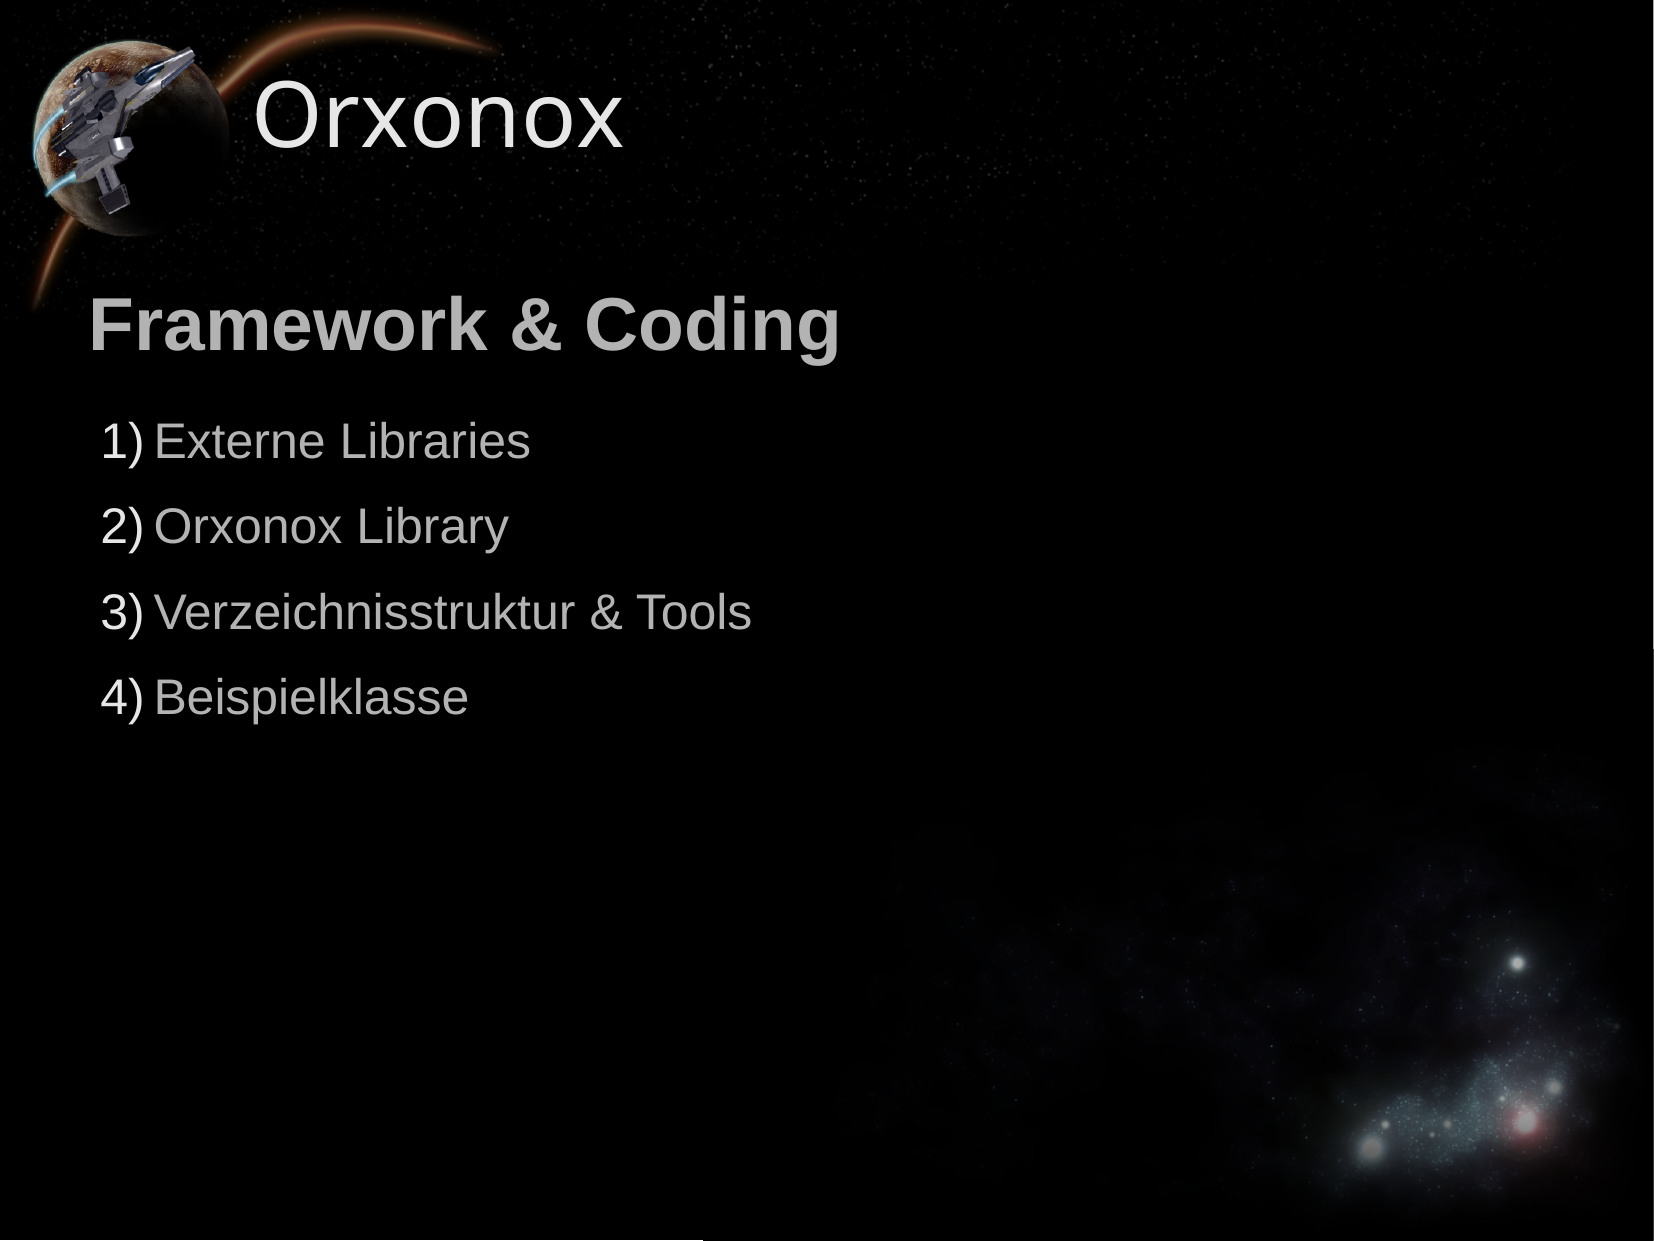

# Framework & Coding
Externe Libraries
Orxonox Library
Verzeichnisstruktur & Tools
Beispielklasse